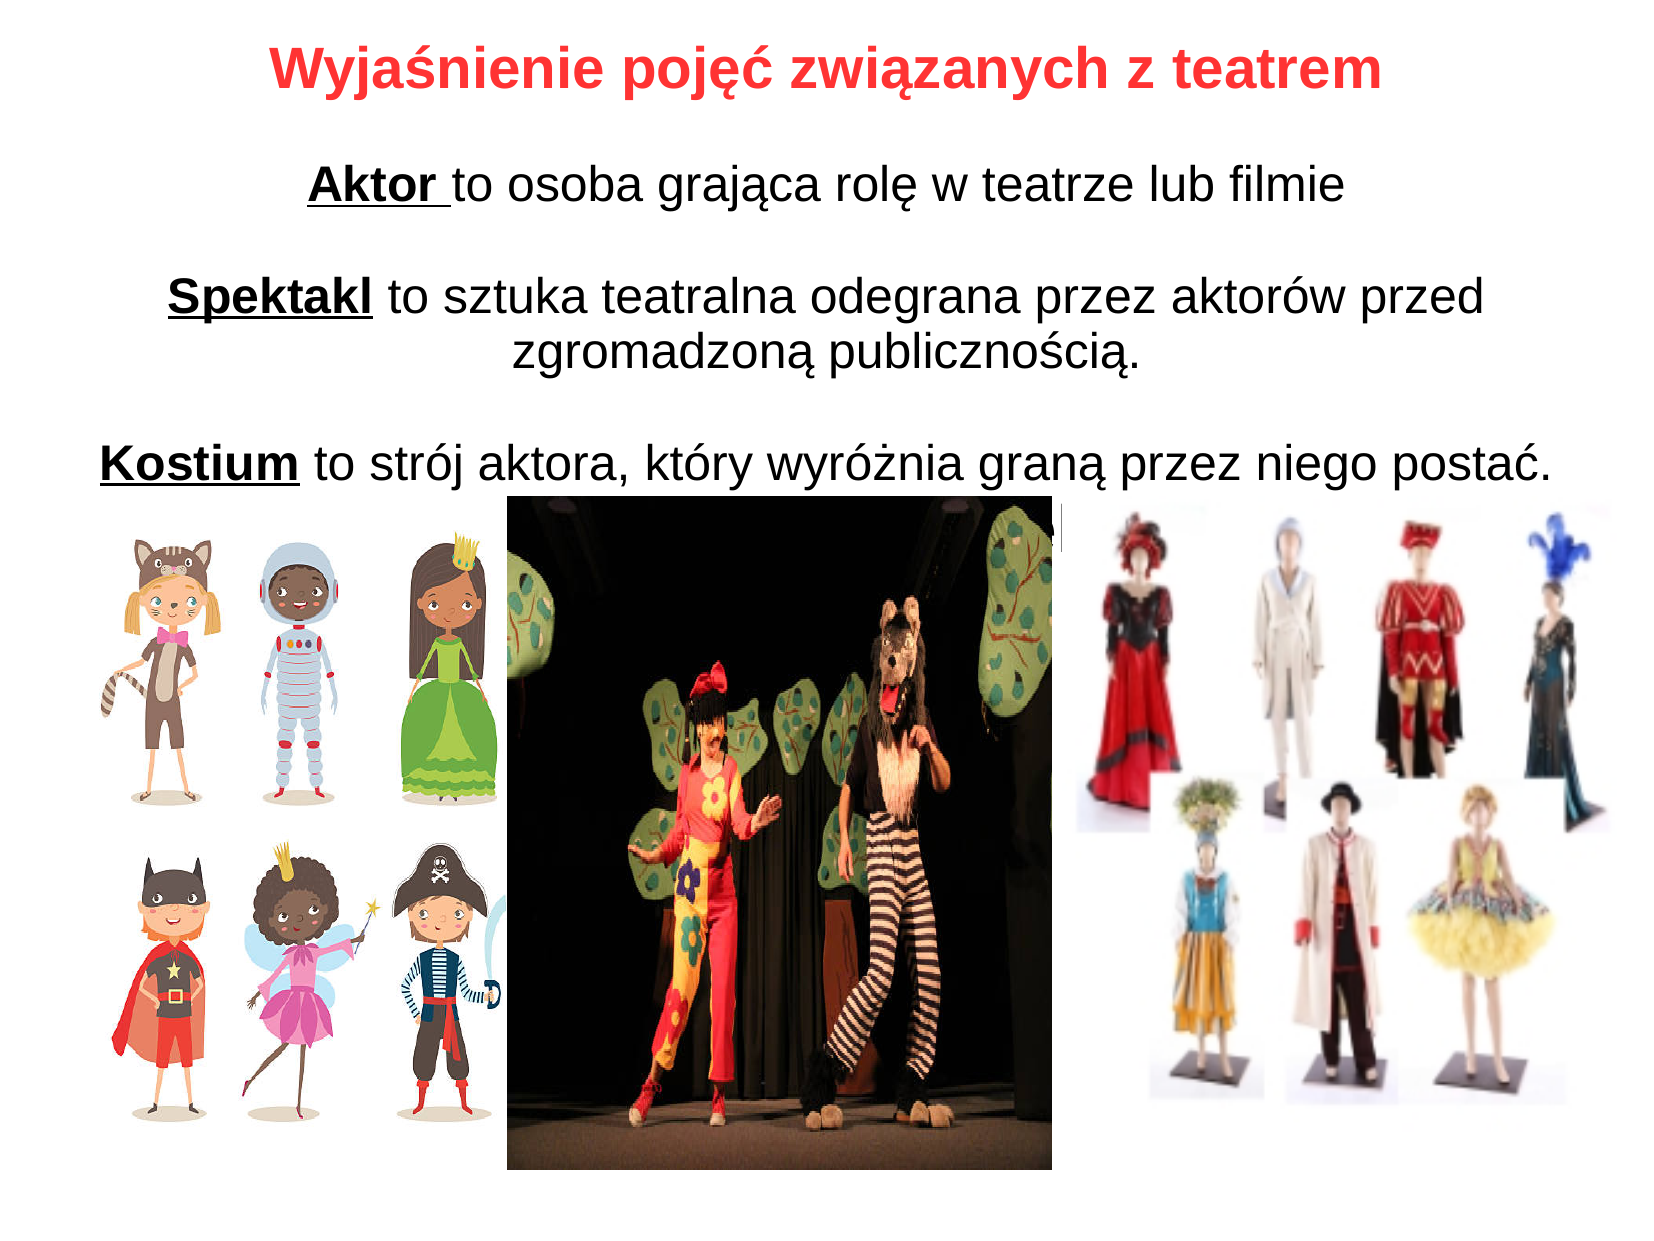

# Wyjaśnienie pojęć związanych z teatrem Aktor to osoba grająca rolę w teatrze lub filmie Spektakl to sztuka teatralna odegrana przez aktorów przed zgromadzoną publicznością. Kostium to strój aktora, który wyróżnia graną przez niego postać. .
liknij, aby dodać tekst